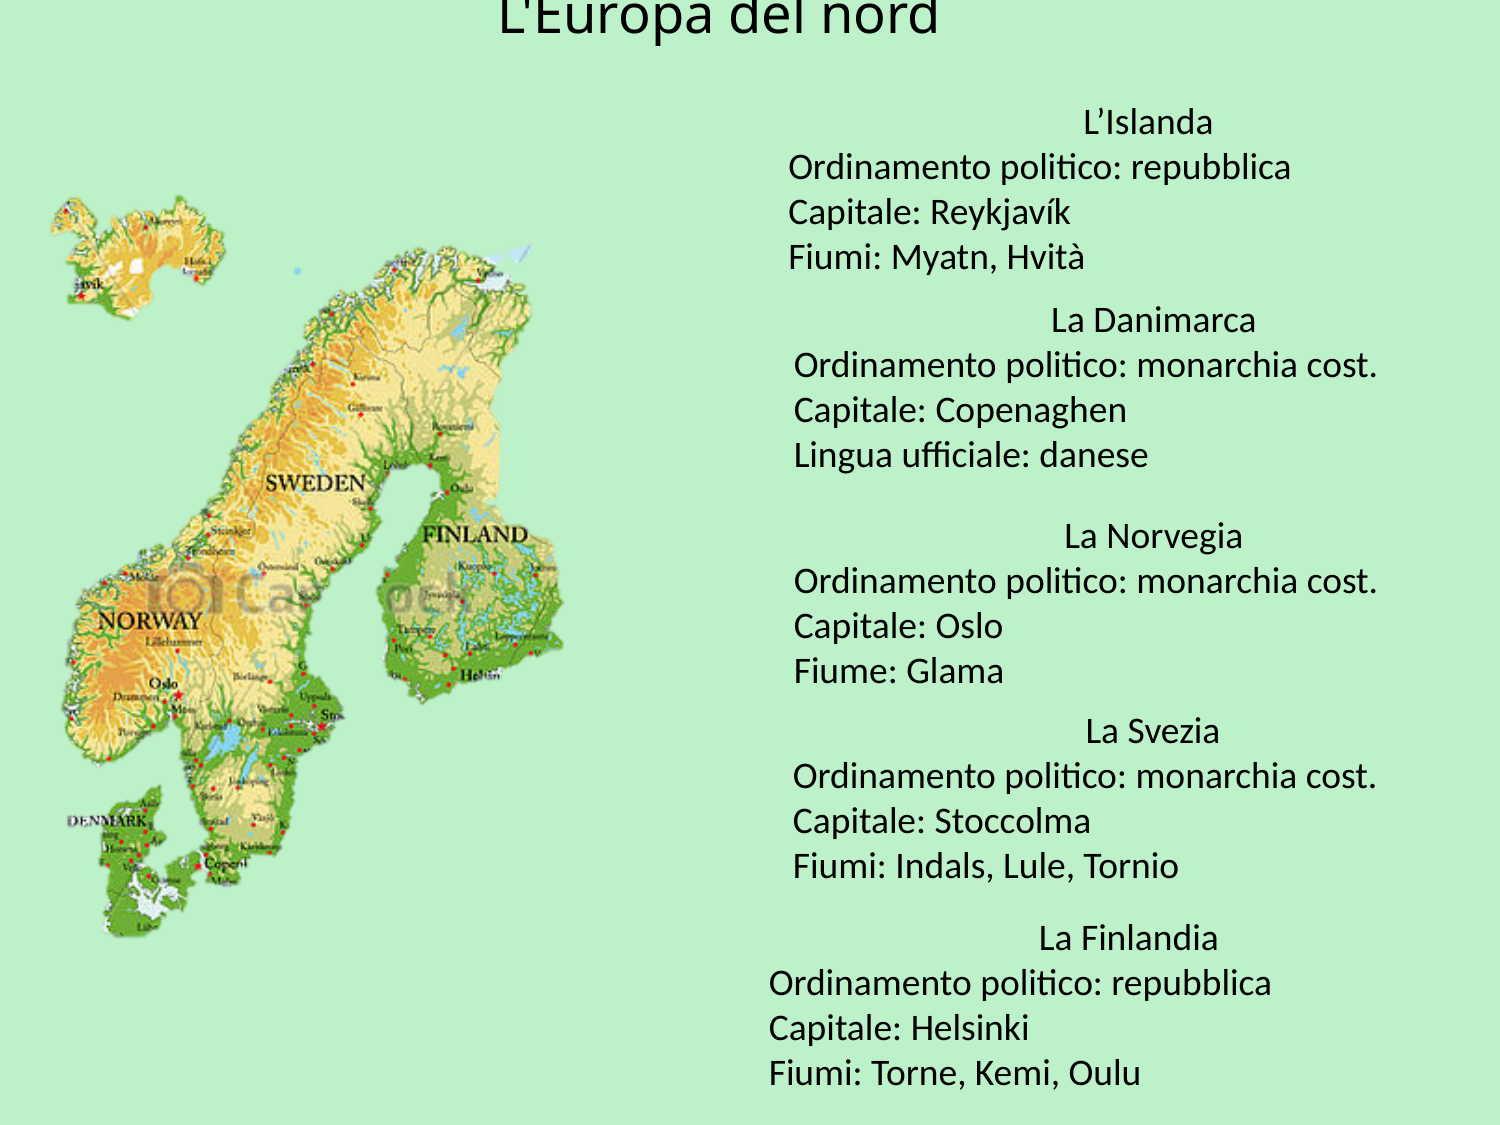

# L'Europa del nord
L’Islanda
Ordinamento politico: repubblica
Capitale: Reykjavík
Fiumi: Myatn, Hvità
La Danimarca
Ordinamento politico: monarchia cost. Capitale: Copenaghen
Lingua ufficiale: danese
La Norvegia
Ordinamento politico: monarchia cost.
Capitale: Oslo
Fiume: Glama
La Svezia
Ordinamento politico: monarchia cost.
Capitale: Stoccolma
Fiumi: Indals, Lule, Tornio
La Finlandia
Ordinamento politico: repubblica
Capitale: Helsinki
Fiumi: Torne, Kemi, Oulu